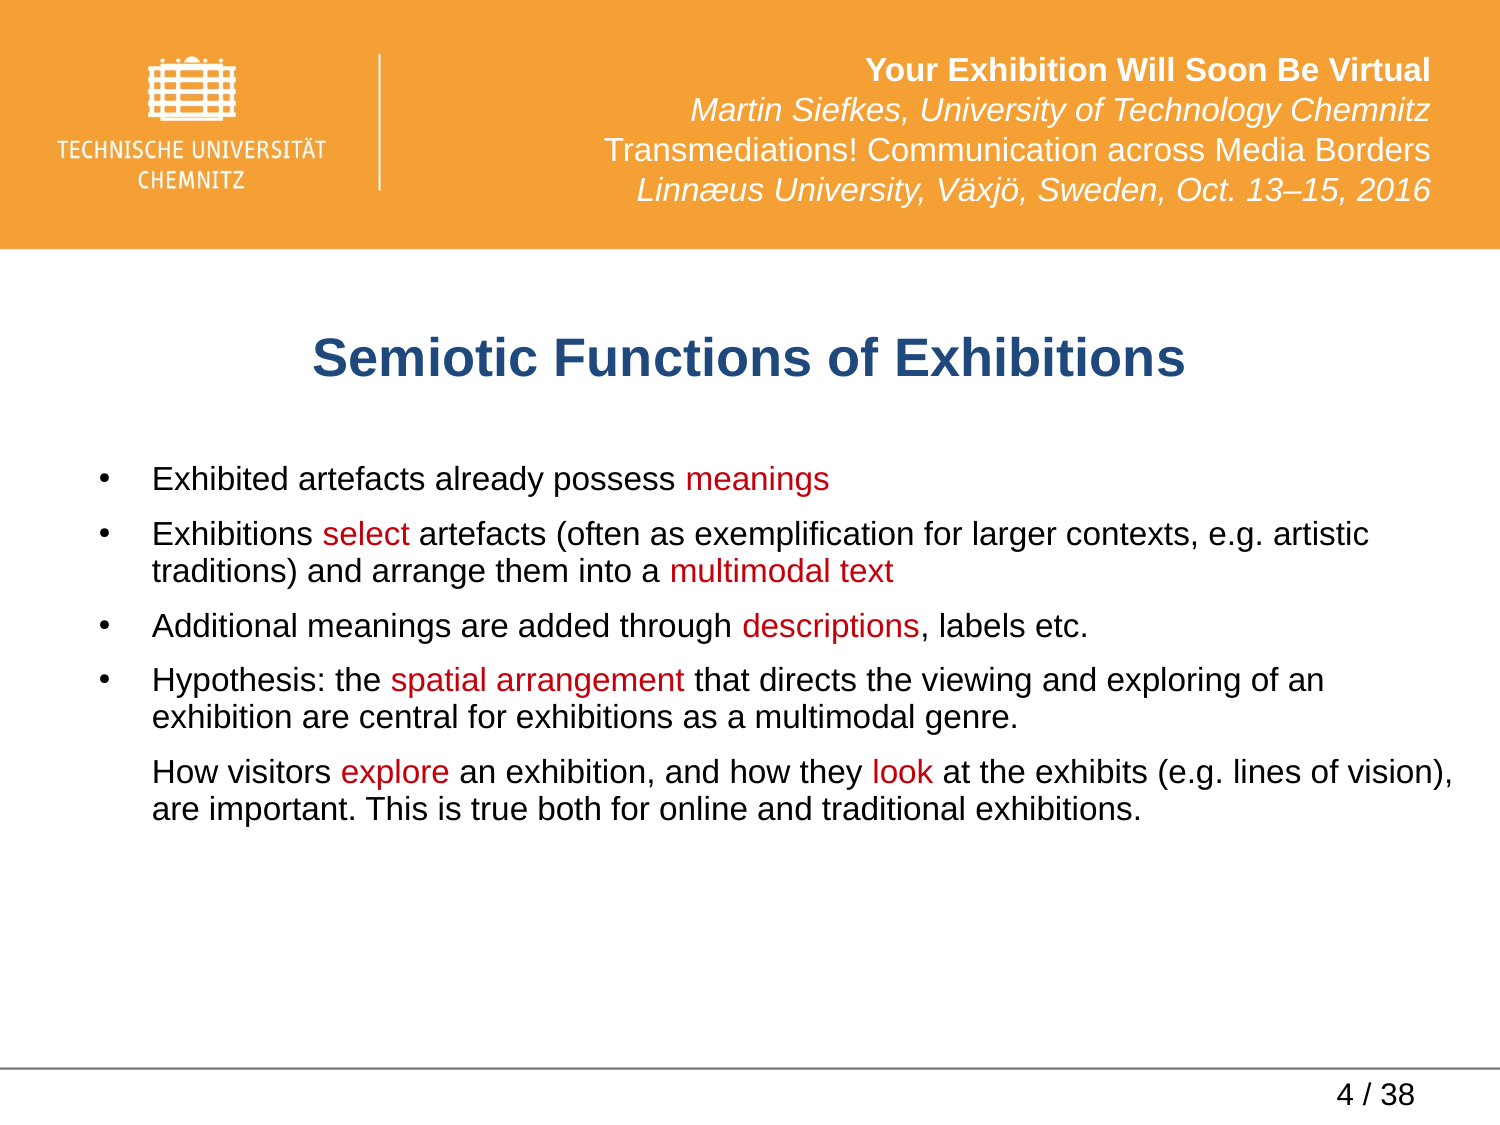

#
Semiotic Functions of Exhibitions
Exhibited artefacts already possess meanings
Exhibitions select artefacts (often as exemplification for larger contexts, e.g. artistic traditions) and arrange them into a multimodal text
Additional meanings are added through descriptions, labels etc.
Hypothesis: the spatial arrangement that directs the viewing and exploring of an exhibition are central for exhibitions as a multimodal genre.
How visitors explore an exhibition, and how they look at the exhibits (e.g. lines of vision), are important. This is true both for online and traditional exhibitions.